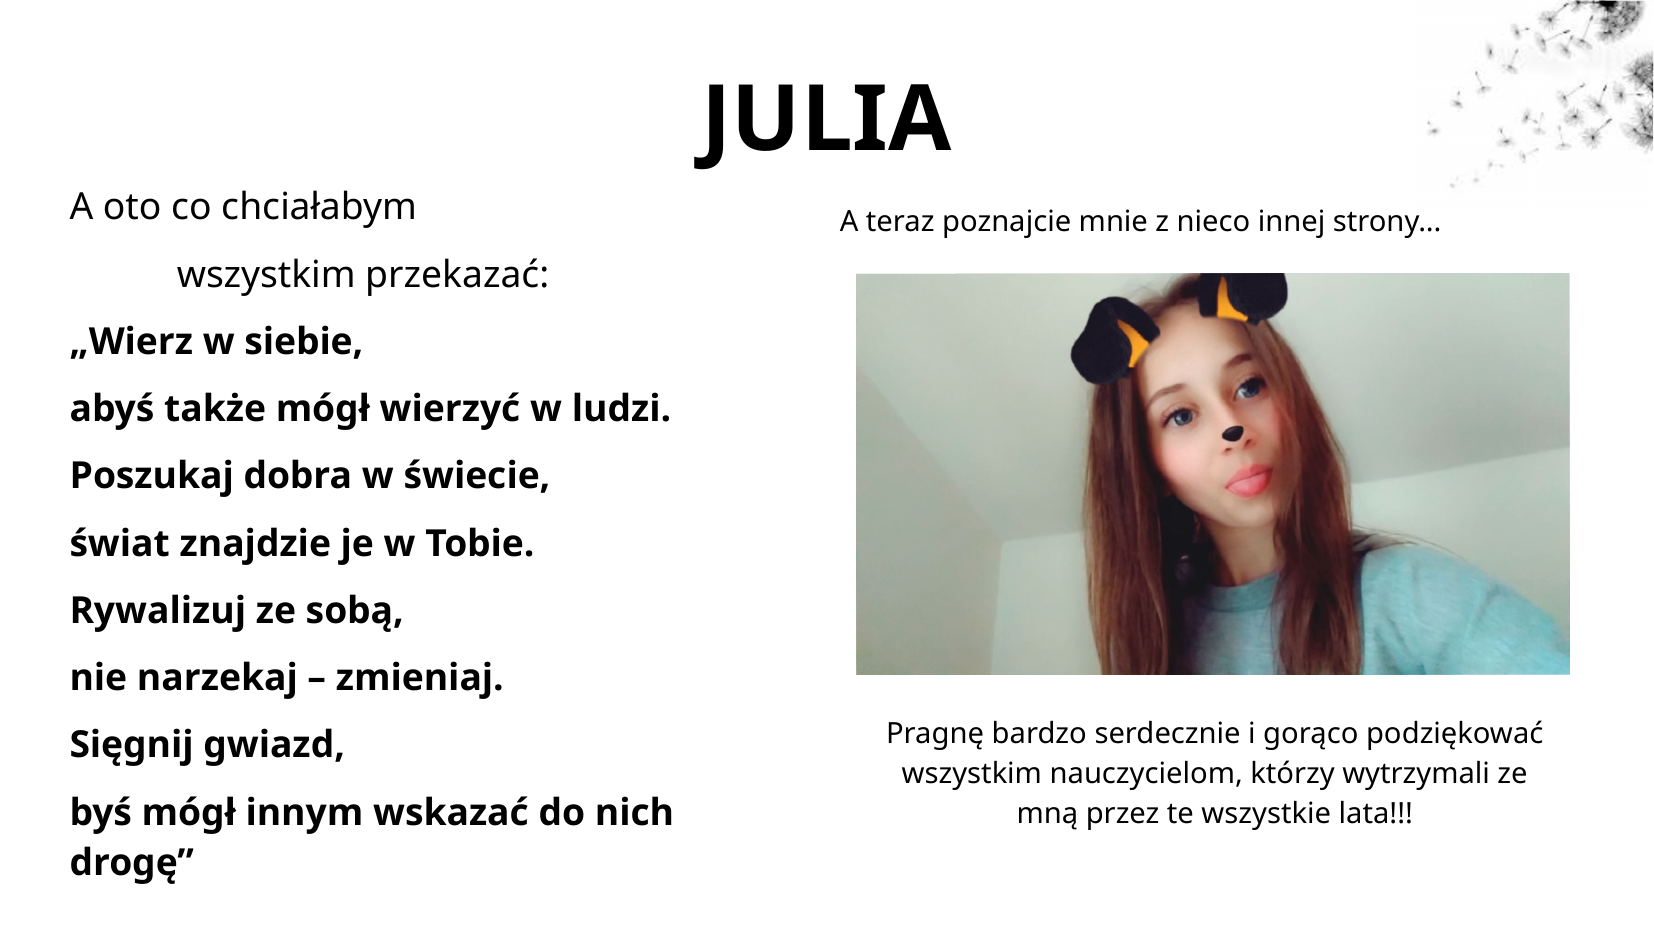

# JULIA
A oto co chciałabym
 wszystkim przekazać:
„Wierz w siebie,
abyś także mógł wierzyć w ludzi.
Poszukaj dobra w świecie,
świat znajdzie je w Tobie.
Rywalizuj ze sobą,
nie narzekaj – zmieniaj.
Sięgnij gwiazd,
byś mógł innym wskazać do nich drogę”
A teraz poznajcie mnie z nieco innej strony...
Pragnę bardzo serdecznie i gorąco podziękować wszystkim nauczycielom, którzy wytrzymali ze mną przez te wszystkie lata!!!